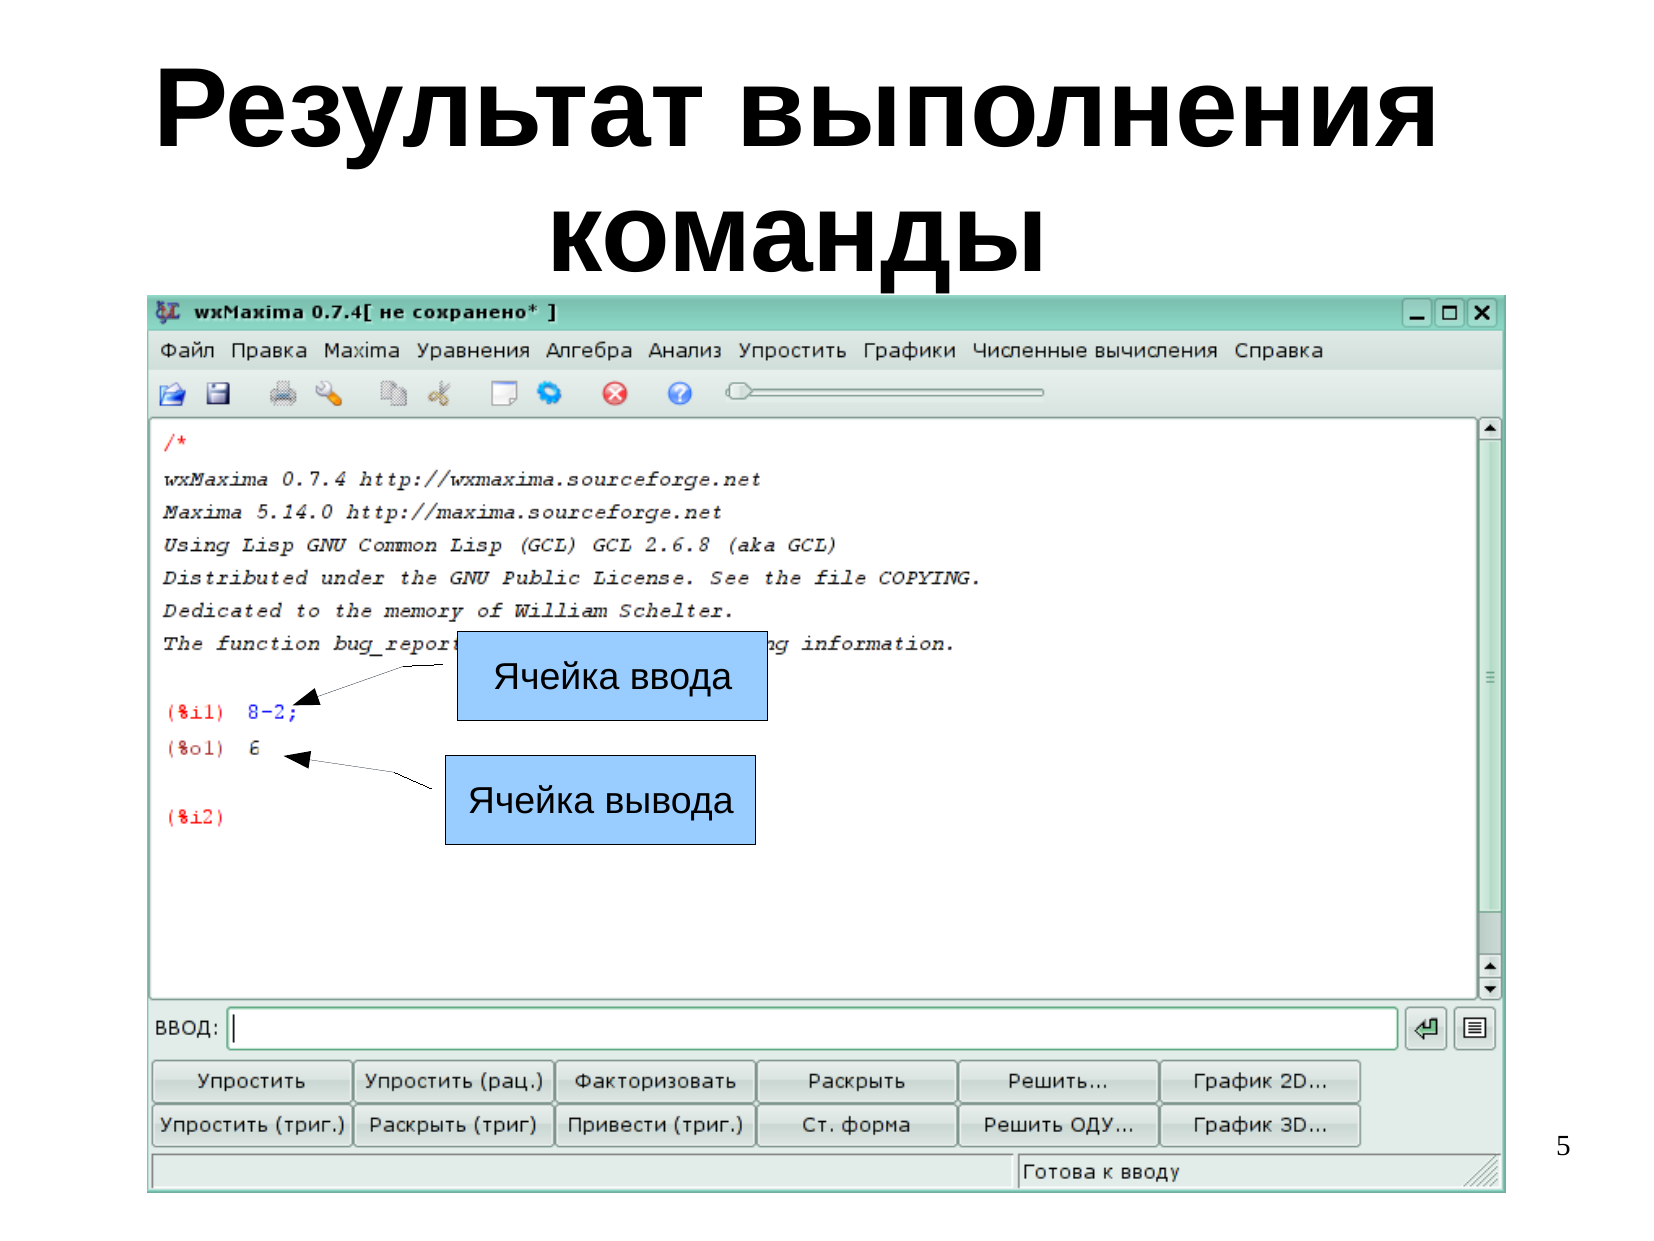

Результат выполнения команды
Ячейка ввода
Ячейка вывода
5